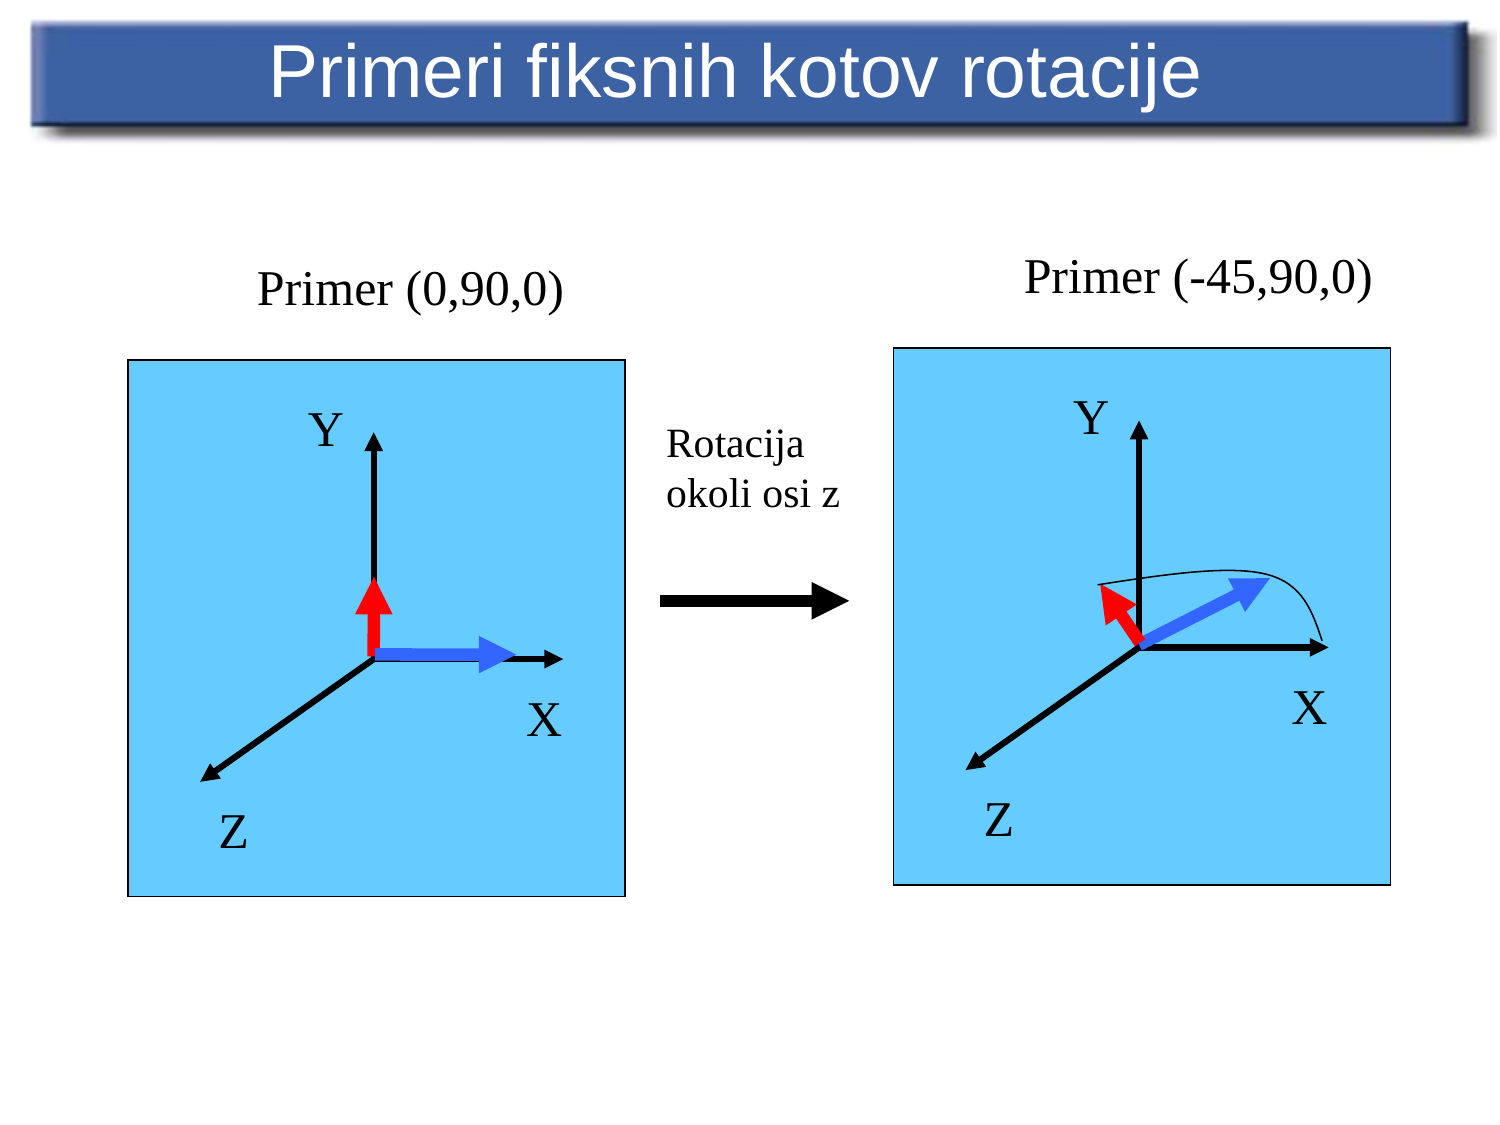

Primeri fiksnih kotov rotacije
Primer (-45,90,0)
Primer (0,90,0)
Y
Y
Rotacija okoli osi z
X
X
Z
Z